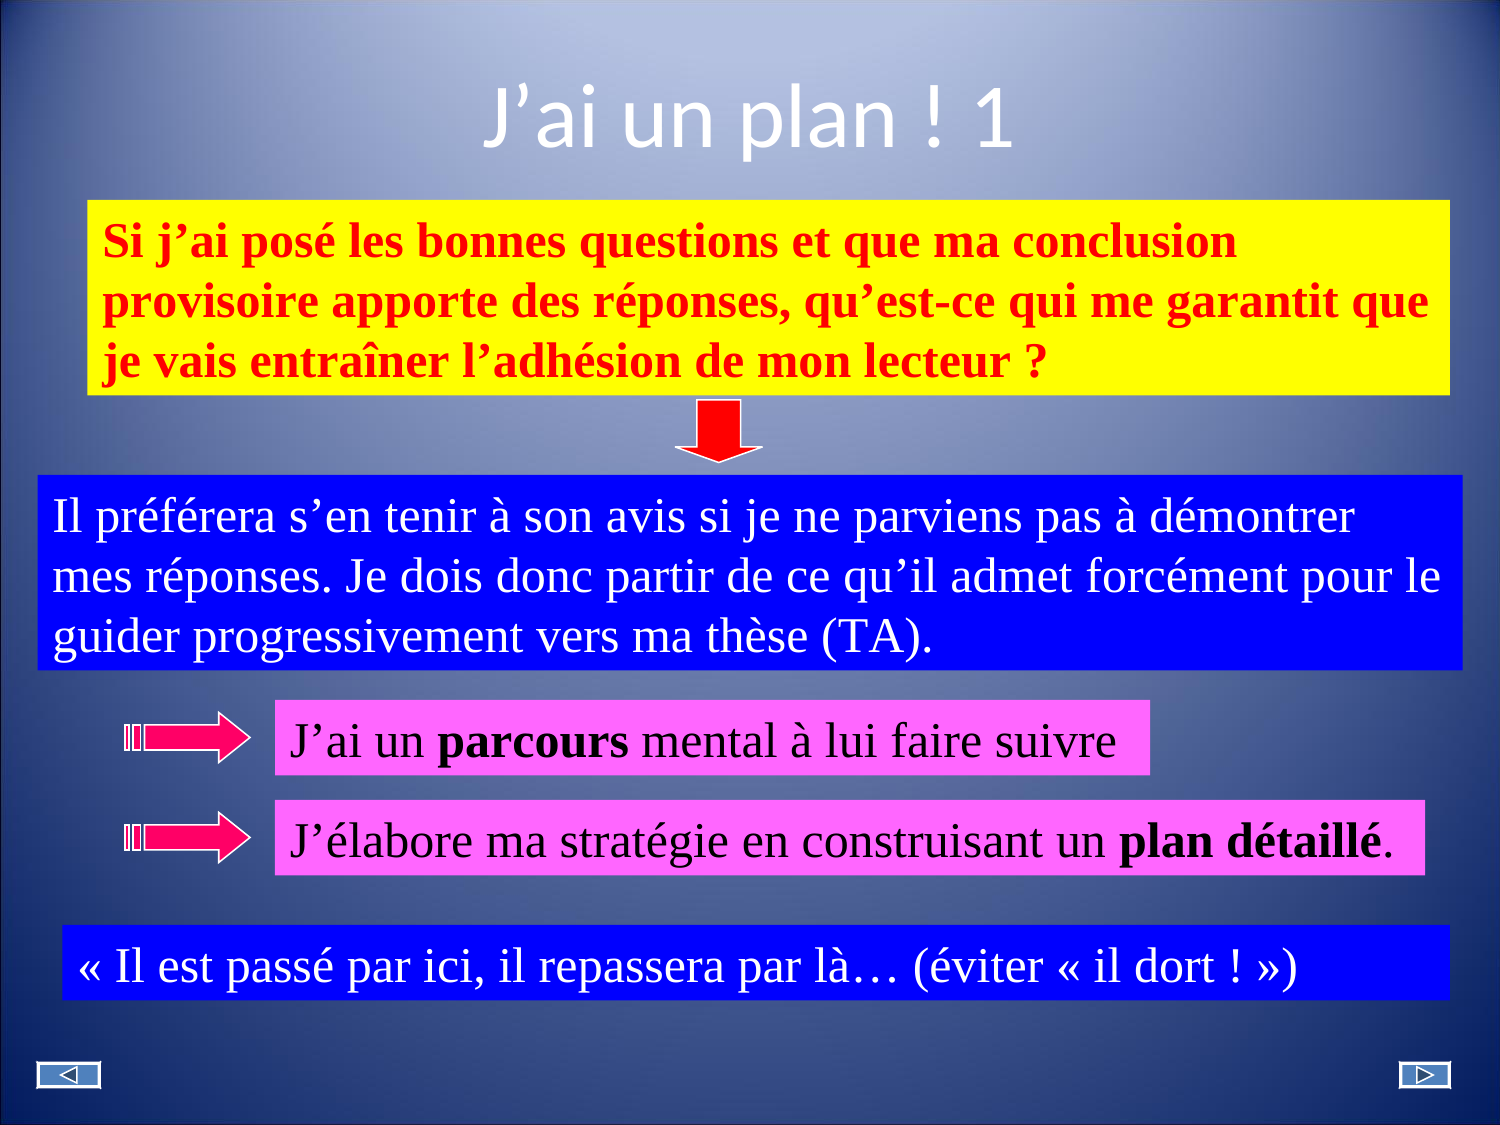

# J’ai un plan ! 1
Si j’ai posé les bonnes questions et que ma conclusion provisoire apporte des réponses, qu’est-ce qui me garantit que je vais entraîner l’adhésion de mon lecteur ?
Il préférera s’en tenir à son avis si je ne parviens pas à démontrer mes réponses. Je dois donc partir de ce qu’il admet forcément pour le guider progressivement vers ma thèse (TA).
J’ai un parcours mental à lui faire suivre
J’élabore ma stratégie en construisant un plan détaillé.
« Il est passé par ici, il repassera par là… (éviter « il dort ! »)